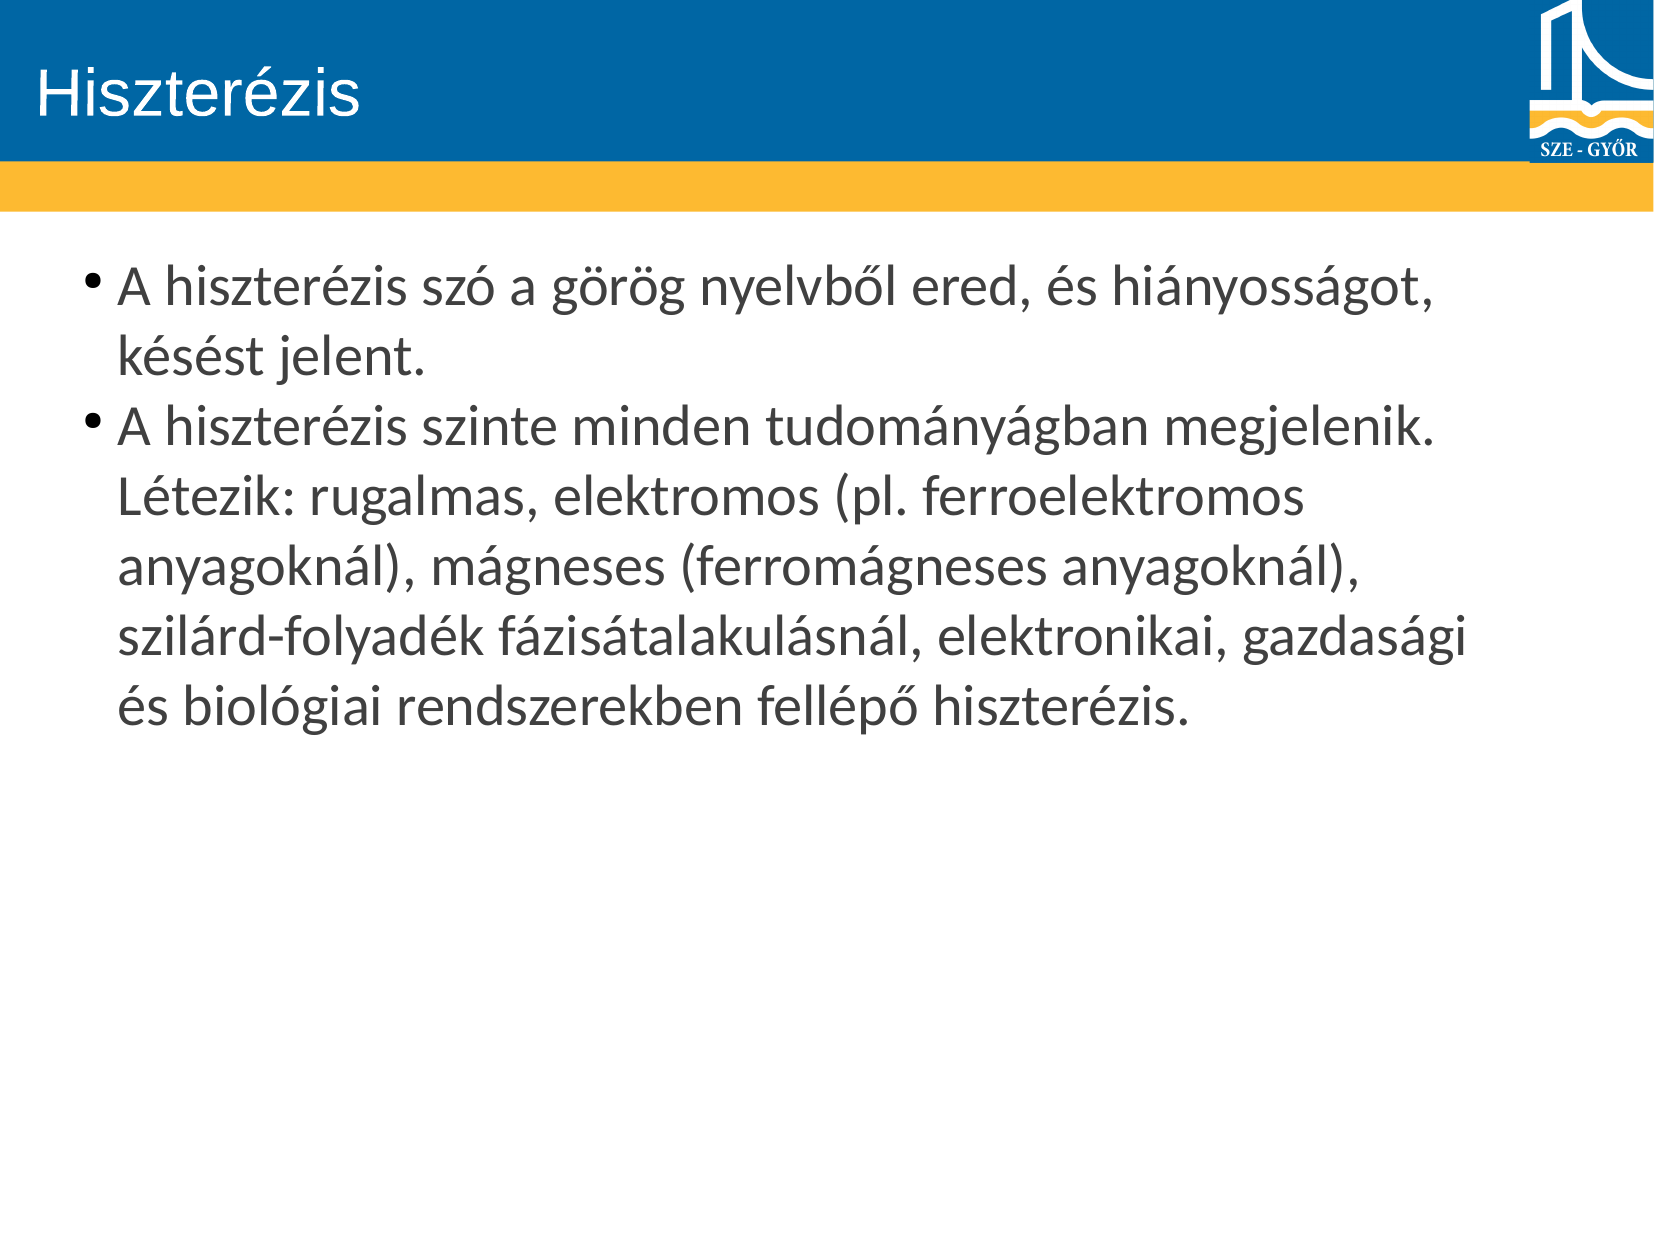

Hiszterézis
A hiszterézis szó a görög nyelvből ered, és hiányosságot, késést jelent.
A hiszterézis szinte minden tudományágban megjelenik. Létezik: rugalmas, elektromos (pl. ferroelektromos anyagoknál), mágneses (ferromágneses anyagoknál),
szilárd-folyadék fázisátalakulásnál, elektronikai, gazdasági
és biológiai rendszerekben fellépő hiszterézis.